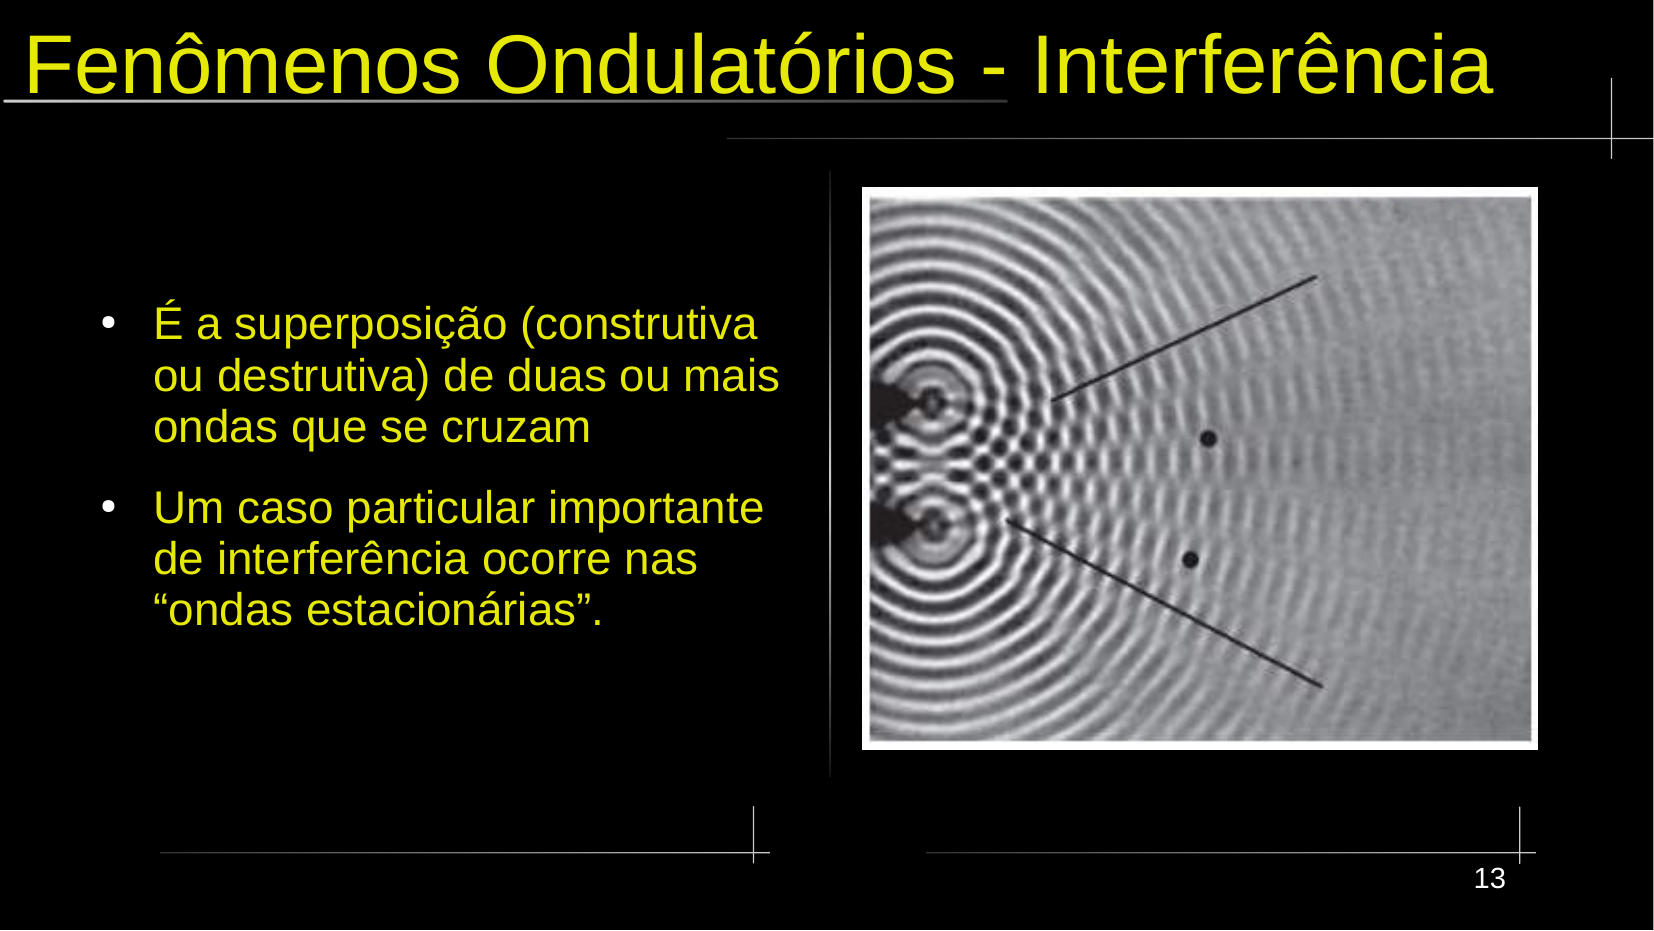

# Fenômenos Ondulatórios - Interferência
É a superposição (construtiva ou destrutiva) de duas ou mais ondas que se cruzam
Um caso particular importante de interferência ocorre nas “ondas estacionárias”.
13